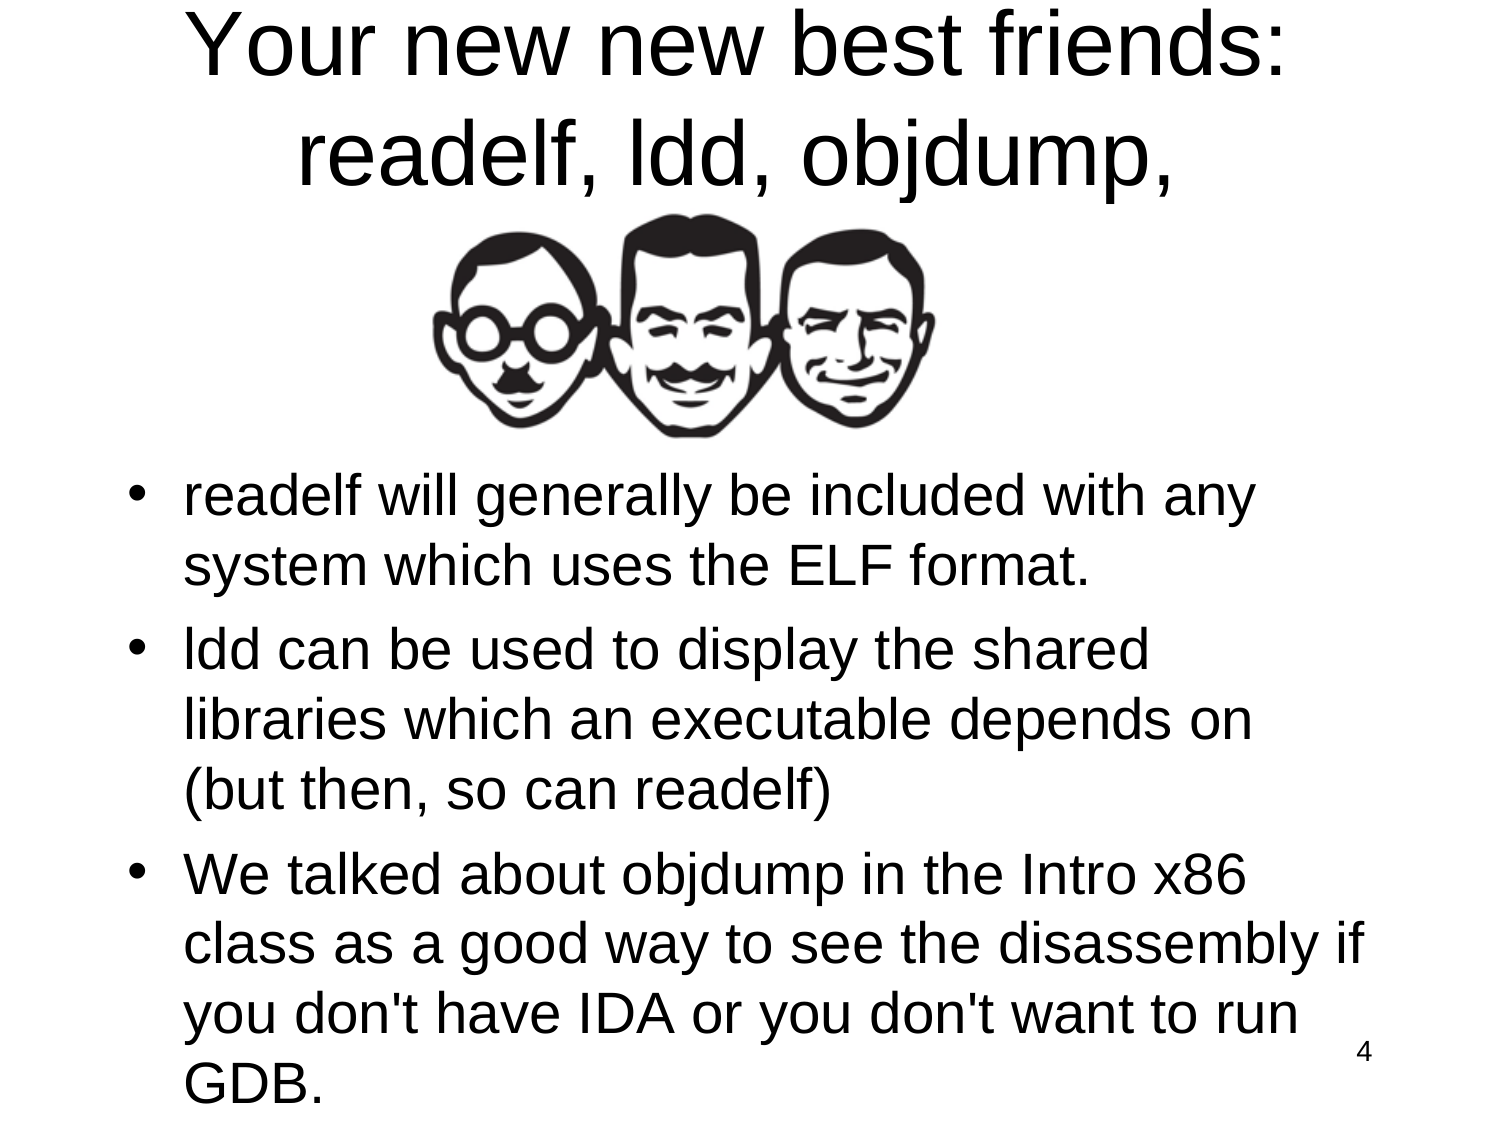

# Your new new best friends: readelf, ldd, objdump,
readelf will generally be included with any system which uses the ELF format.
ldd can be used to display the shared libraries which an executable depends on (but then, so can readelf)
We talked about objdump in the Intro x86 class as a good way to see the disassembly if you don't have IDA or you don't want to run GDB.